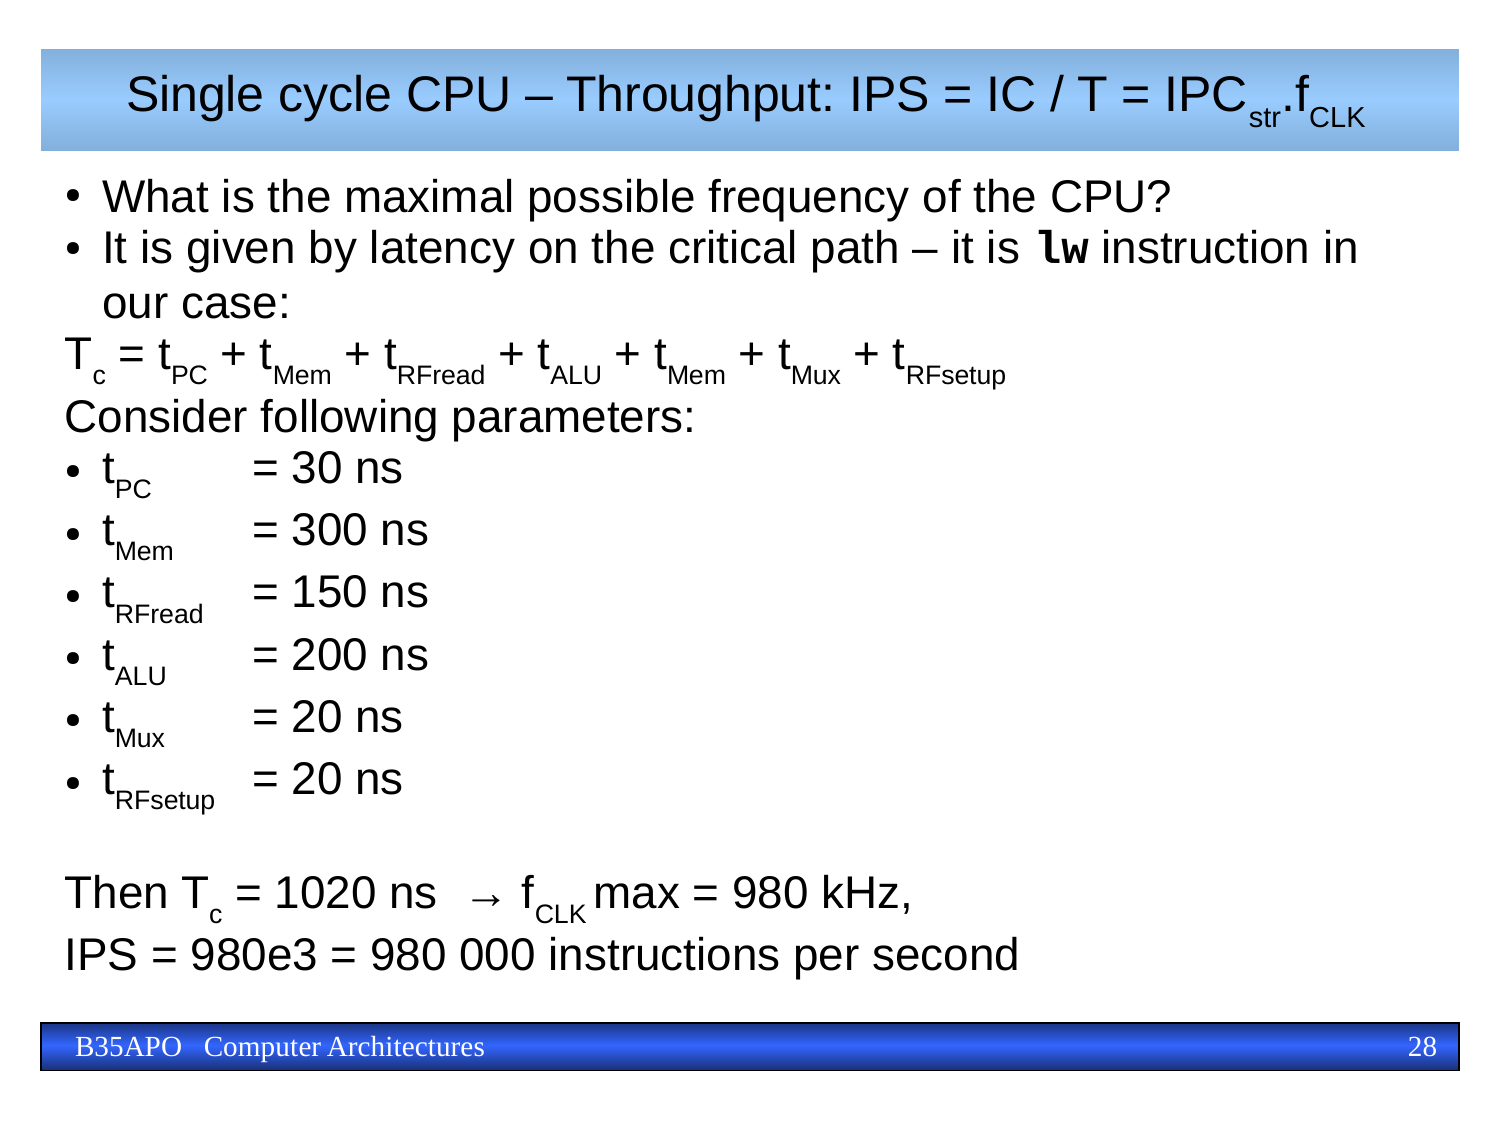

# Single cycle CPU – Throughput: IPS = IC / T = IPCstr.fCLK
What is the maximal possible frequency of the CPU?
It is given by latency on the critical path – it is lw instruction in our case:
Tc = tPC + tMem + tRFread + tALU + tMem + tMux + tRFsetup
Consider following parameters:
tPC	= 30 ns
tMem	= 300 ns
tRFread	= 150 ns
tALU	= 200 ns
tMux	= 20 ns
tRFsetup	= 20 ns
Then Tc = 1020 ns → fCLK max = 980 kHz,
IPS = 980e3 = 980 000 instructions per second
B35APO Computer Architectures
28